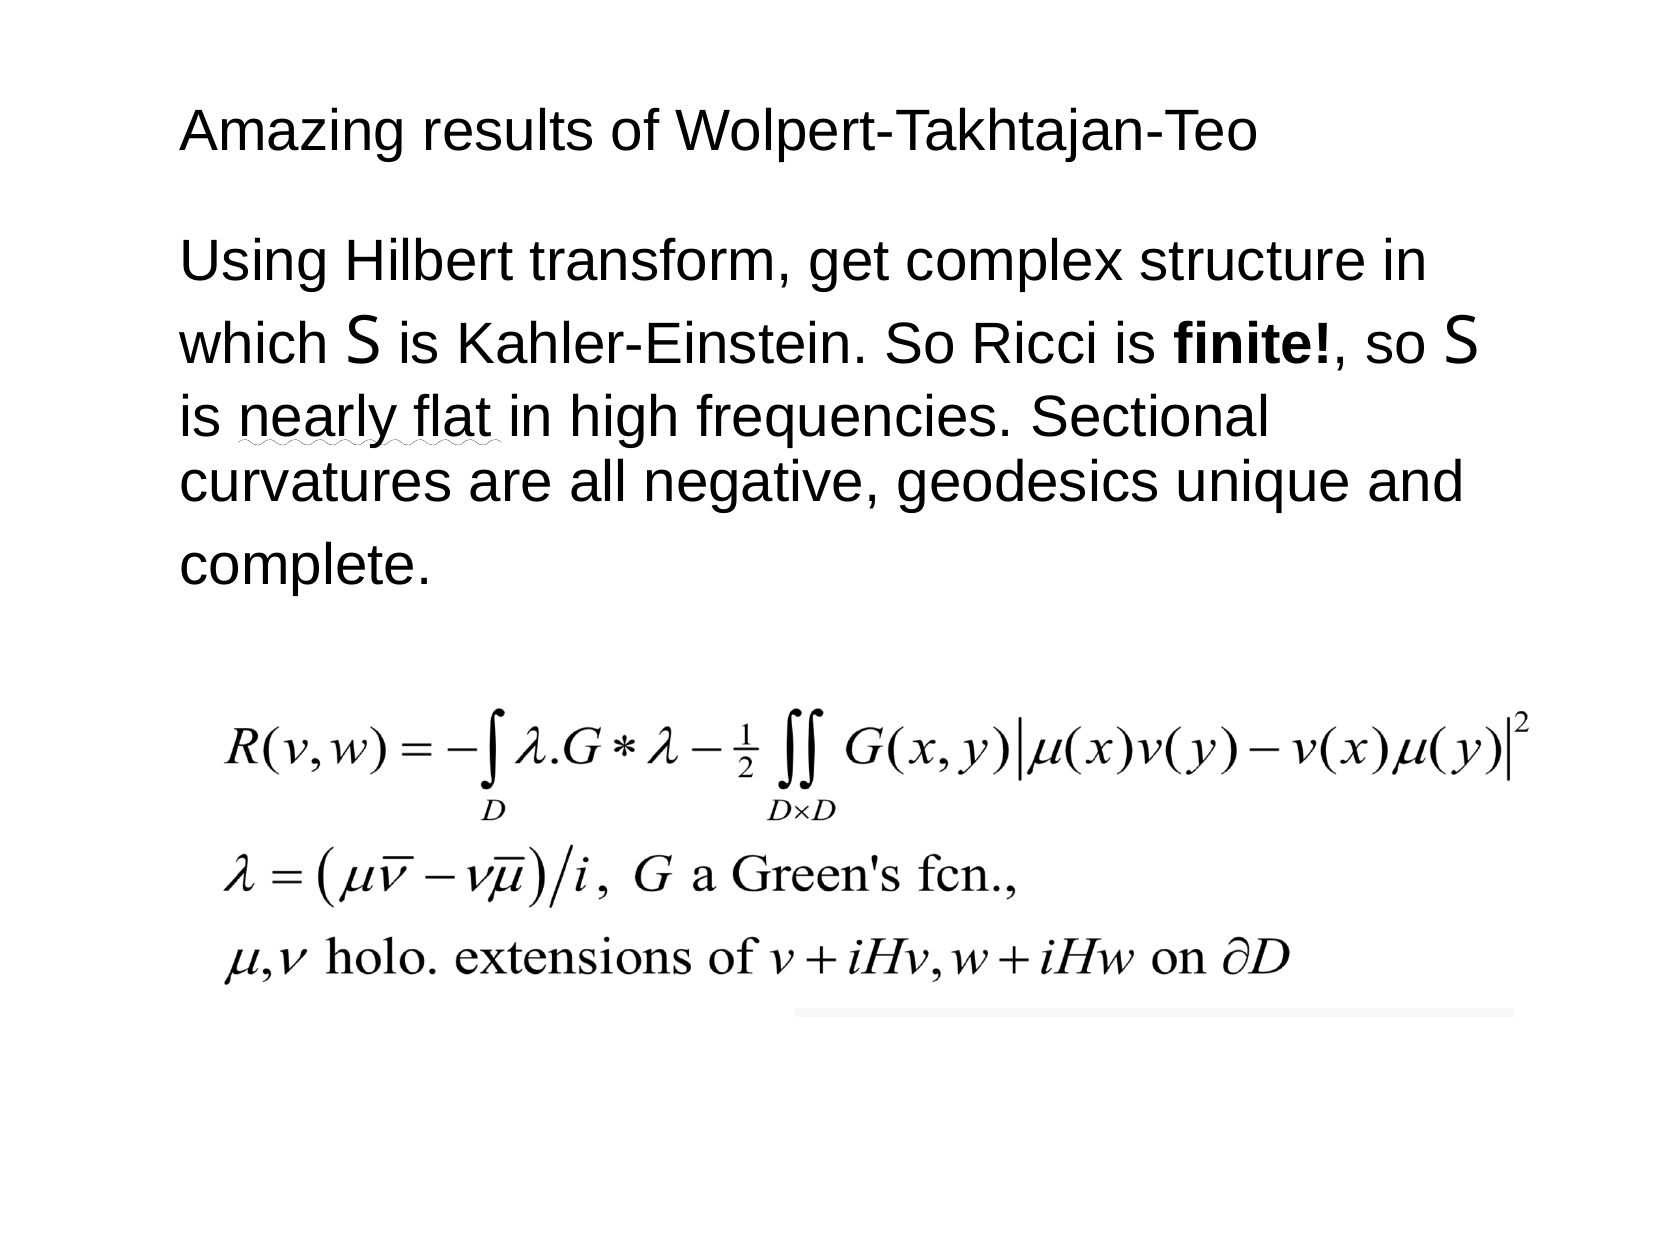

Amazing results of Wolpert-Takhtajan-Teo
Using Hilbert transform, get complex structure in which S is Kahler-Einstein. So Ricci is finite!, so S is nearly flat in high frequencies. Sectional curvatures are all negative, geodesics unique and complete.